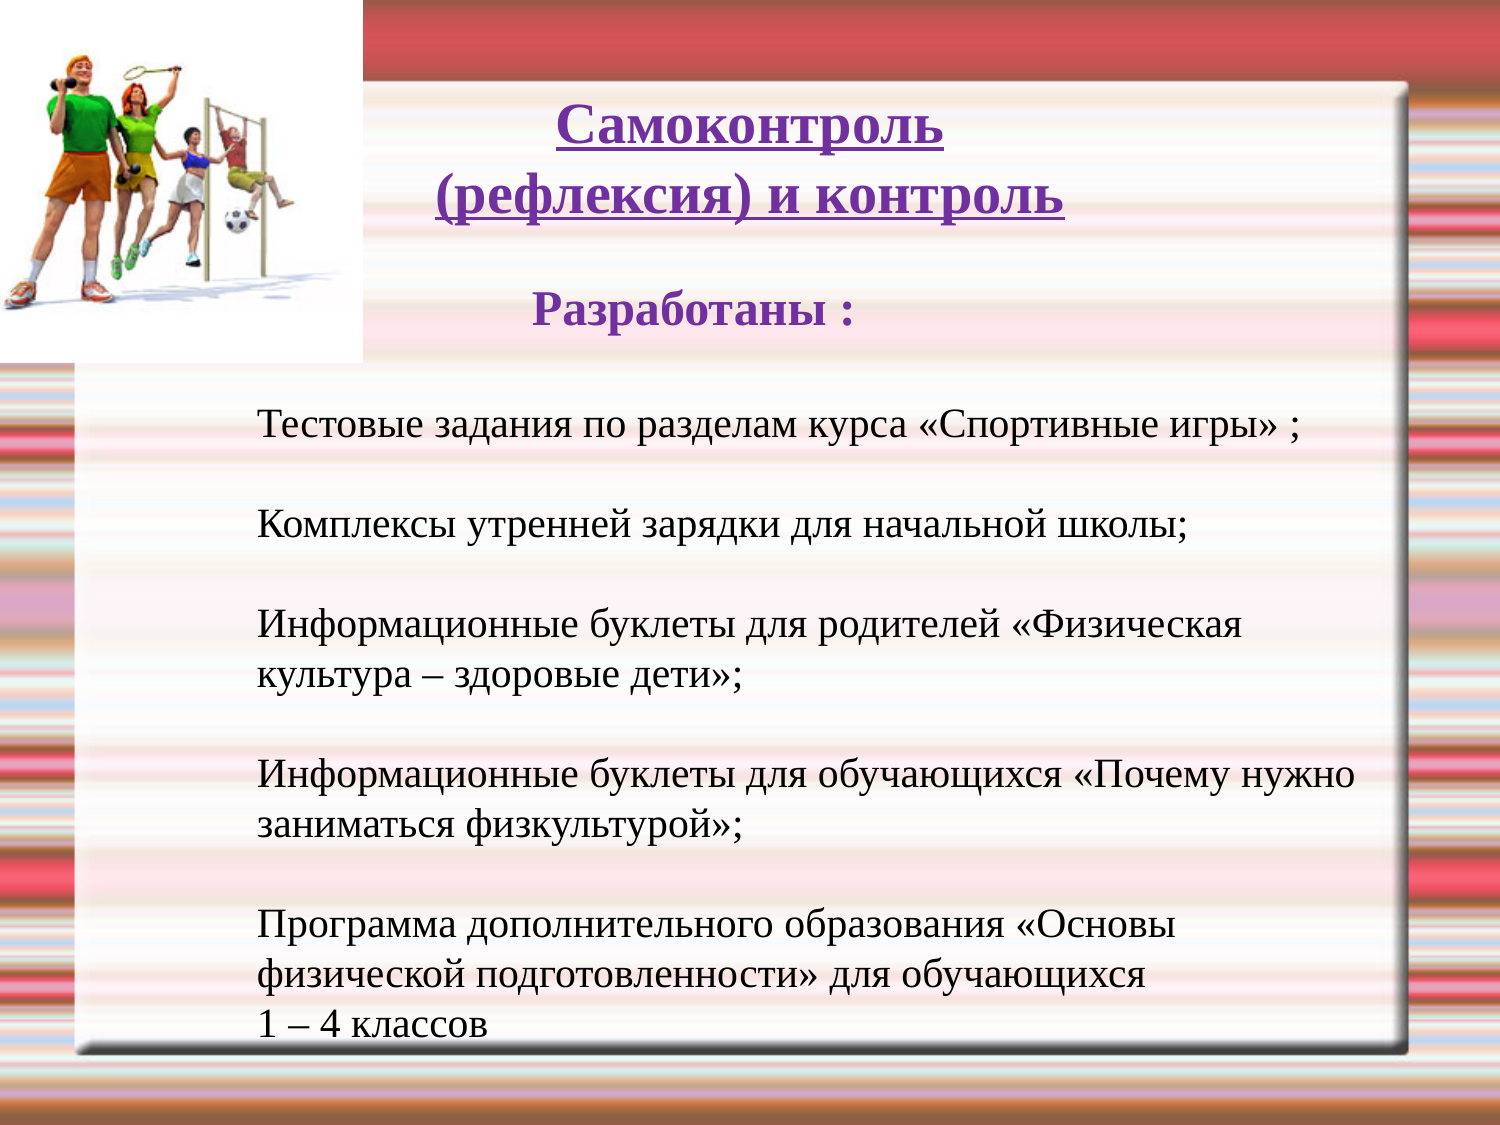

Самоконтроль (рефлексия) и контроль
 Разработаны :
Тестовые задания по разделам курса «Спортивные игры» ;
Комплексы утренней зарядки для начальной школы;
Информационные буклеты для родителей «Физическая культура – здоровые дети»;
Информационные буклеты для обучающихся «Почему нужно заниматься физкультурой»;
Программа дополнительного образования «Основы физической подготовленности» для обучающихся
1 – 4 классов